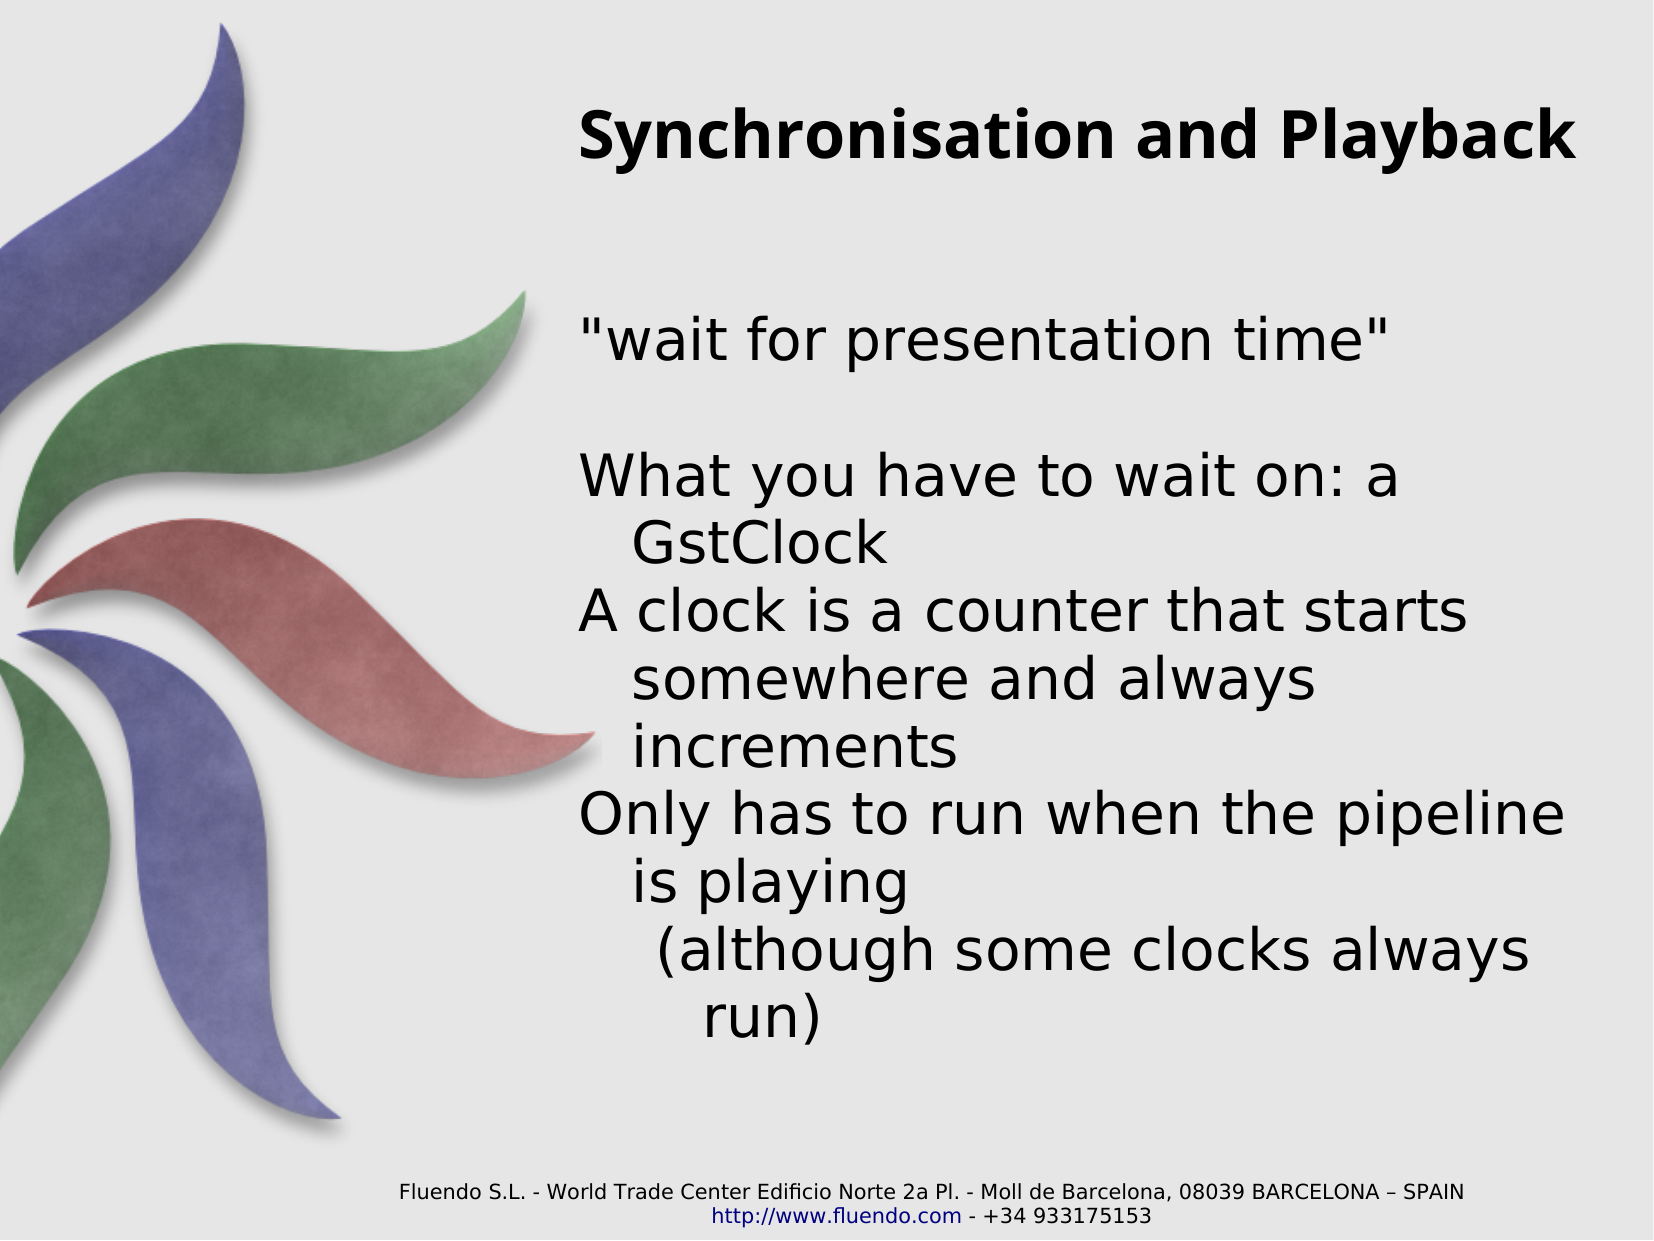

# Synchronisation and Playback
"wait for presentation time"
What you have to wait on: a GstClock
A clock is a counter that starts somewhere and always increments
Only has to run when the pipeline is playing
(although some clocks always run)